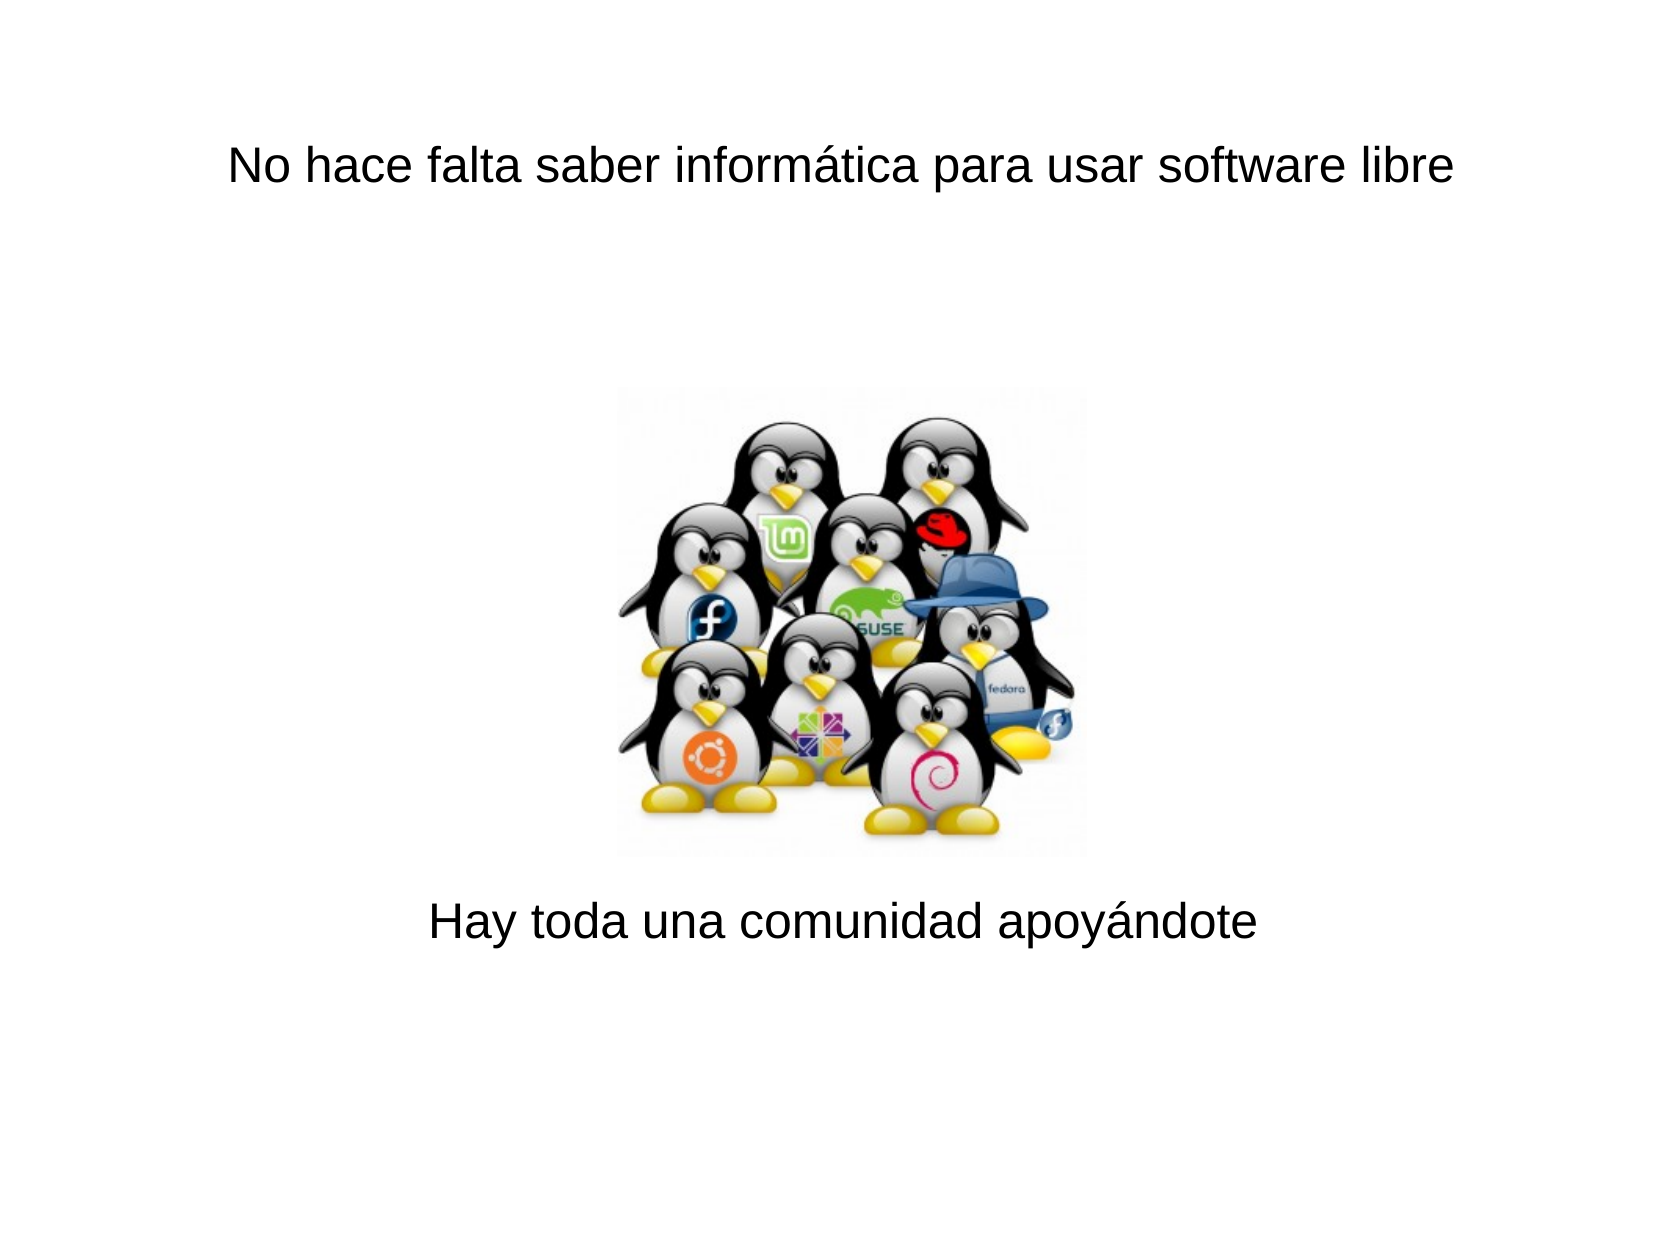

No hace falta saber informática para usar software libre
Hay toda una comunidad apoyándote